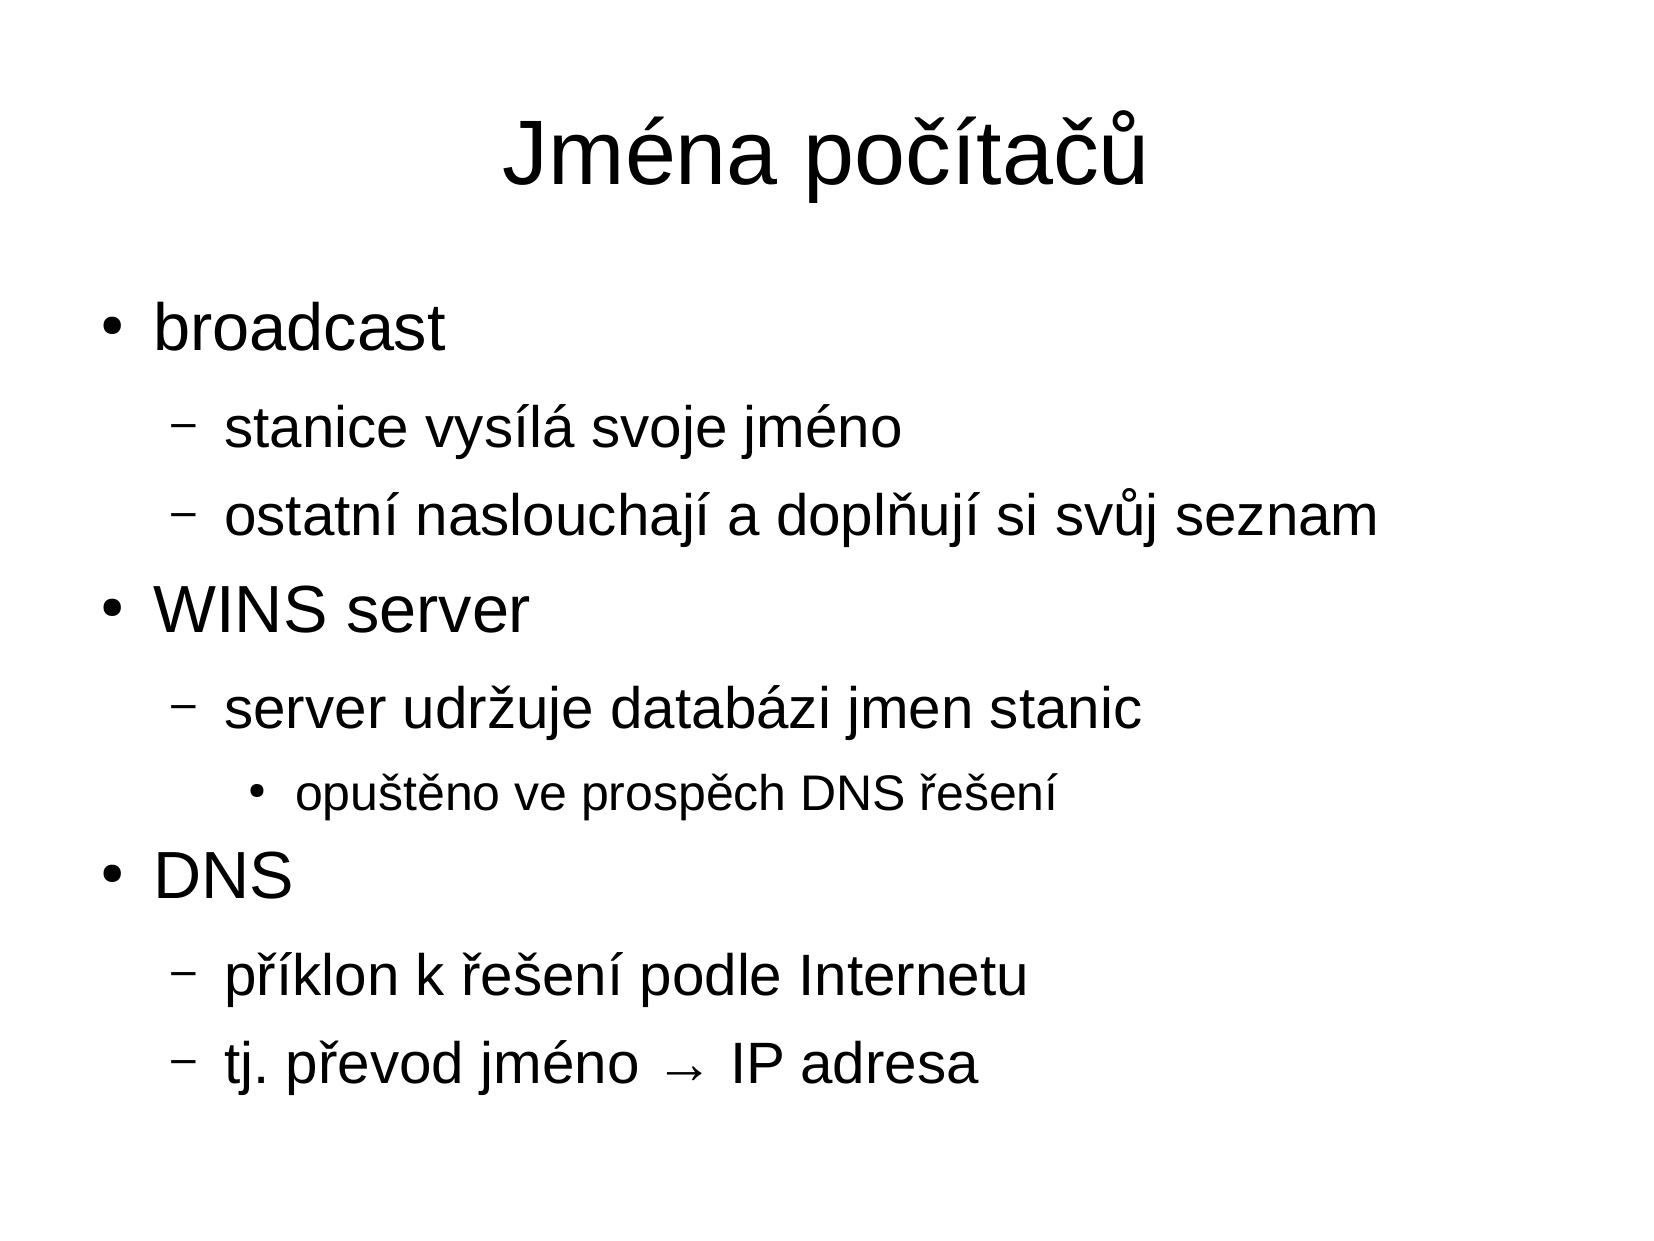

# Jména počítačů
broadcast
stanice vysílá svoje jméno
ostatní naslouchají a doplňují si svůj seznam
WINS server
server udržuje databázi jmen stanic
opuštěno ve prospěch DNS řešení
DNS
příklon k řešení podle Internetu
tj. převod jméno → IP adresa